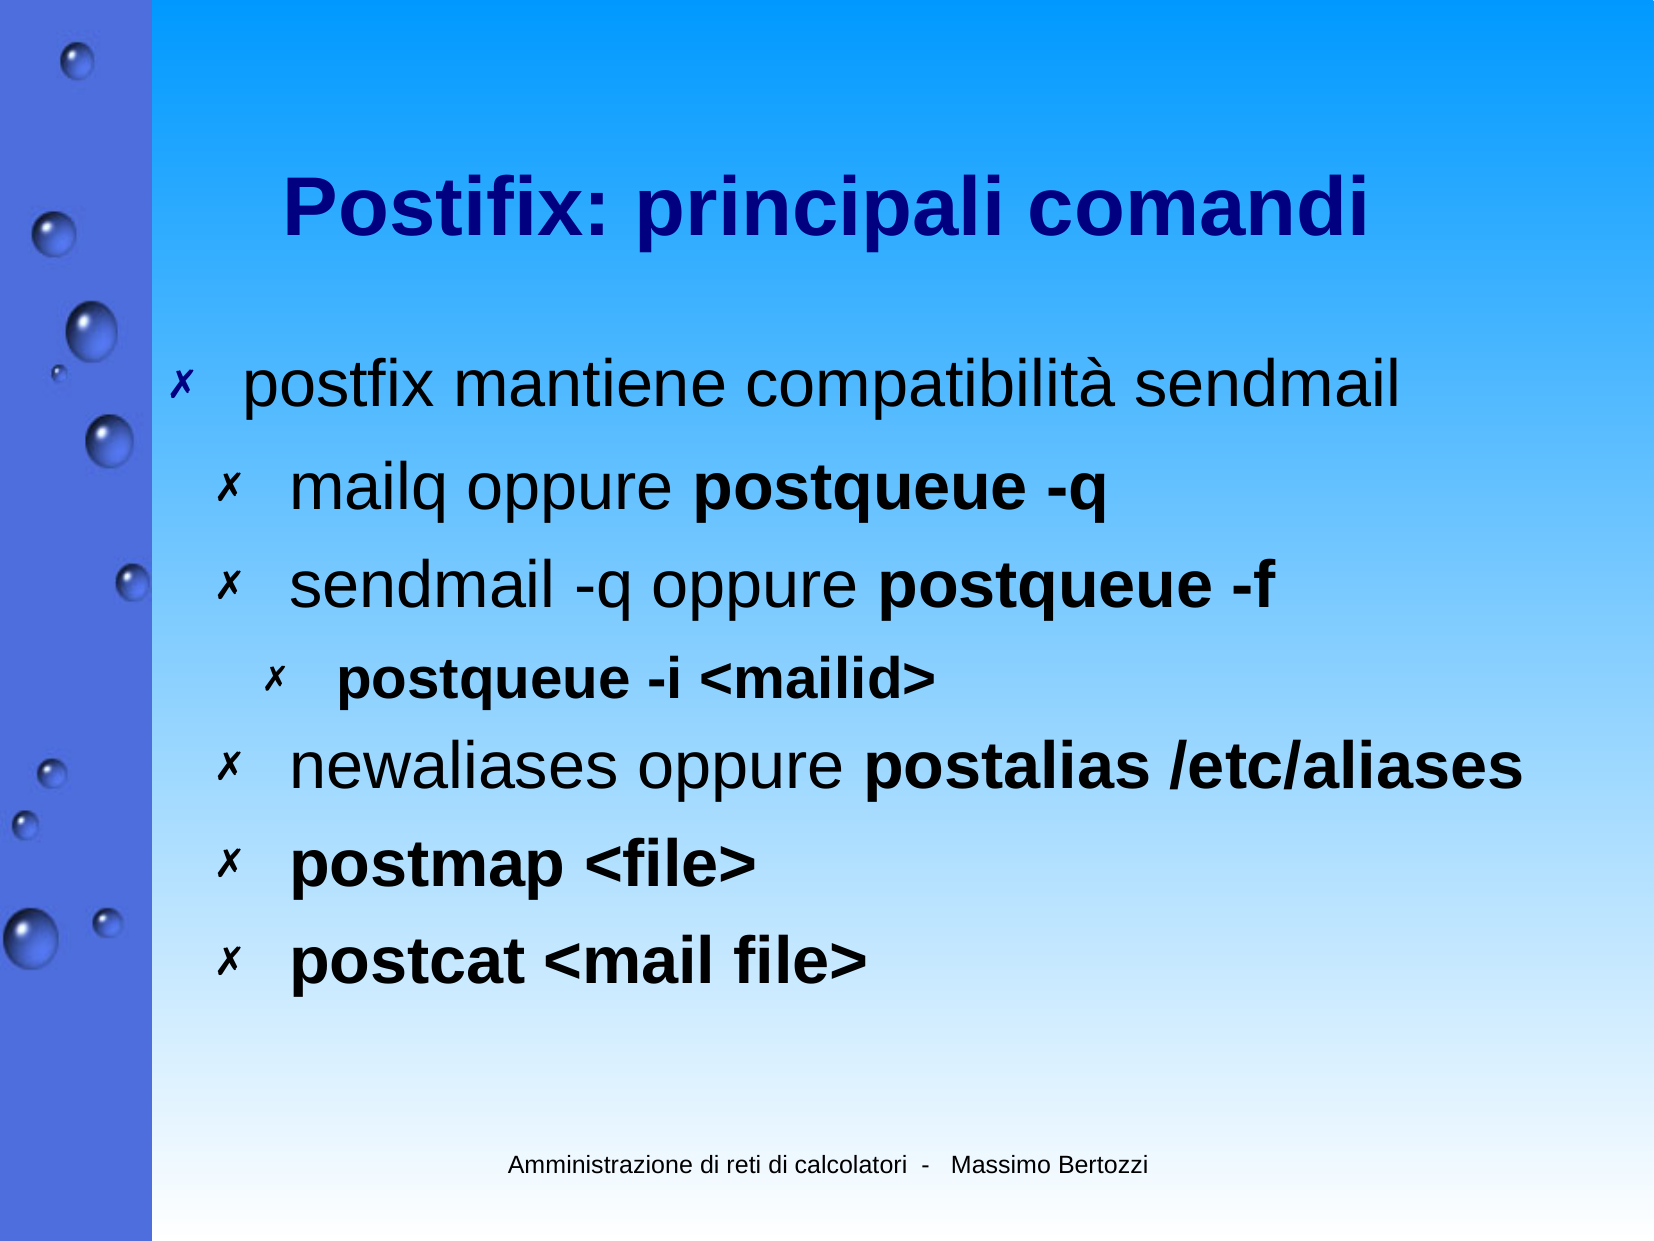

# Postifix: principali comandi
postfix mantiene compatibilità sendmail
mailq oppure postqueue -q
sendmail -q oppure postqueue -f
postqueue -i <mailid>
newaliases oppure postalias /etc/aliases
postmap <file>
postcat <mail file>